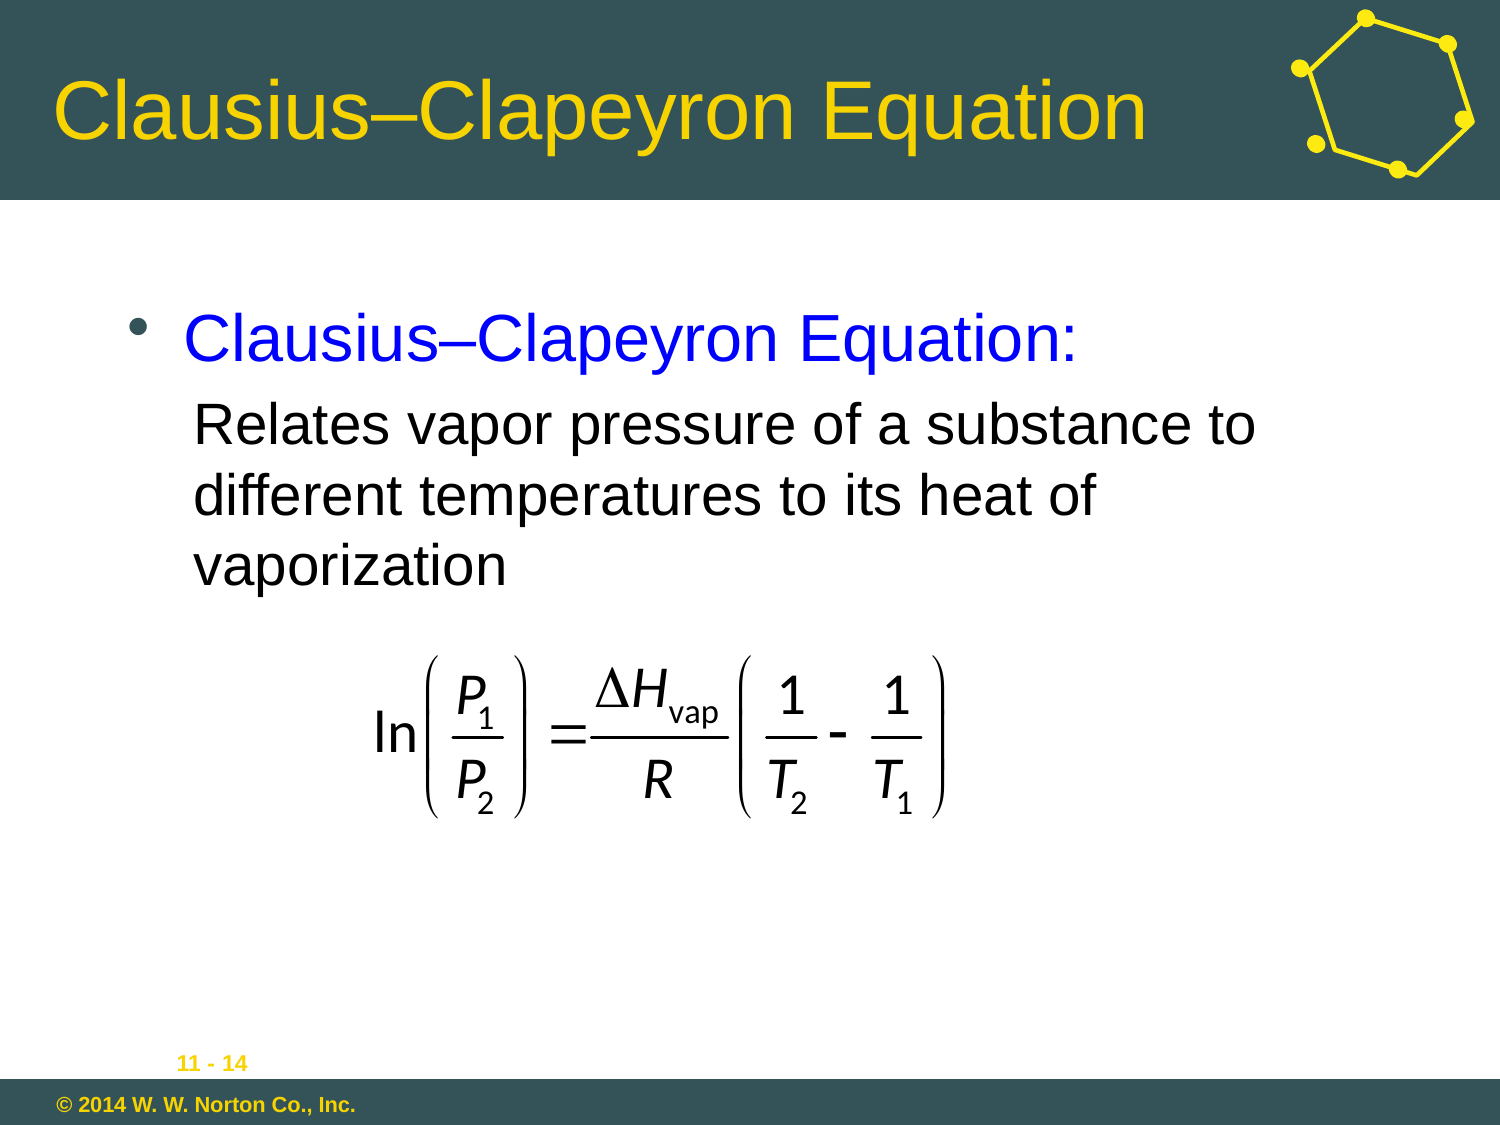

# Clausius–Clapeyron Equation
Clausius–Clapeyron Equation:
Relates vapor pressure of a substance to different temperatures to its heat of vaporization